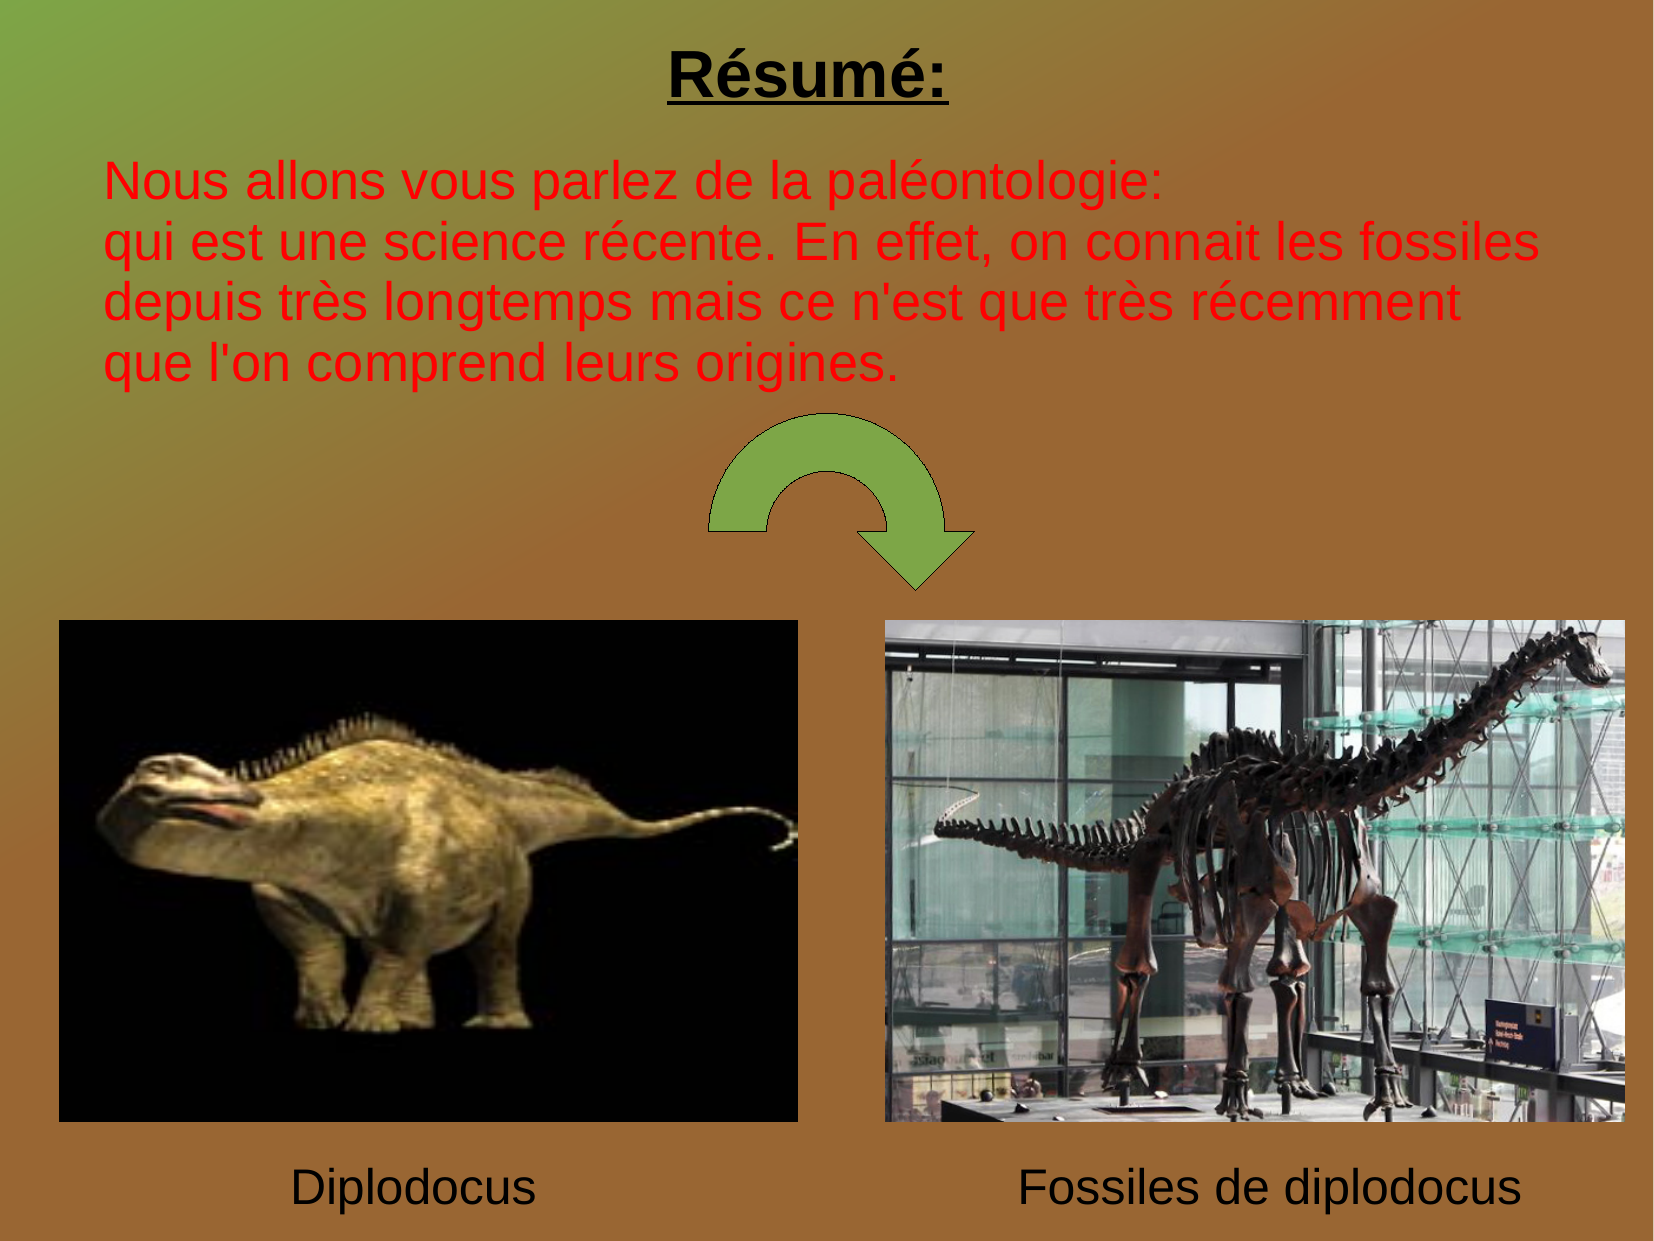

Résumé:
Nous allons vous parlez de la paléontologie:
qui est une science récente. En effet, on connait les fossiles depuis très longtemps mais ce n'est que très récemment que l'on comprend leurs origines.
Diplodocus
Fossiles de diplodocus